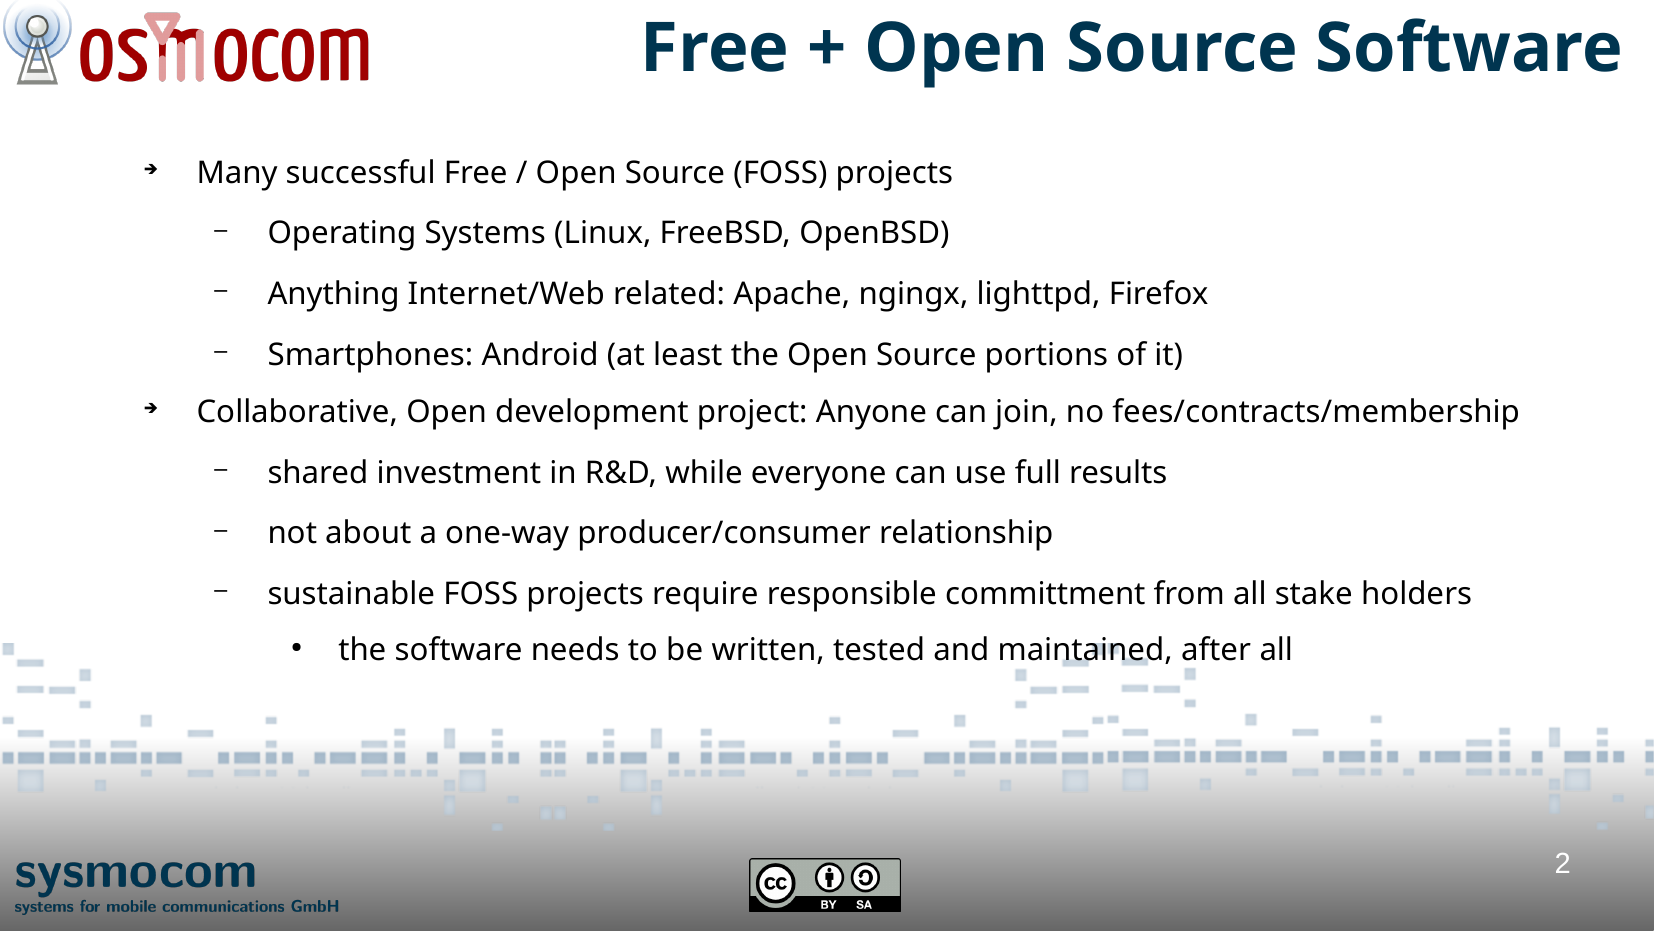

# Free + Open Source Software
Many successful Free / Open Source (FOSS) projects
Operating Systems (Linux, FreeBSD, OpenBSD)
Anything Internet/Web related: Apache, ngingx, lighttpd, Firefox
Smartphones: Android (at least the Open Source portions of it)
Collaborative, Open development project: Anyone can join, no fees/contracts/membership
shared investment in R&D, while everyone can use full results
not about a one-way producer/consumer relationship
sustainable FOSS projects require responsible committment from all stake holders
the software needs to be written, tested and maintained, after all
2